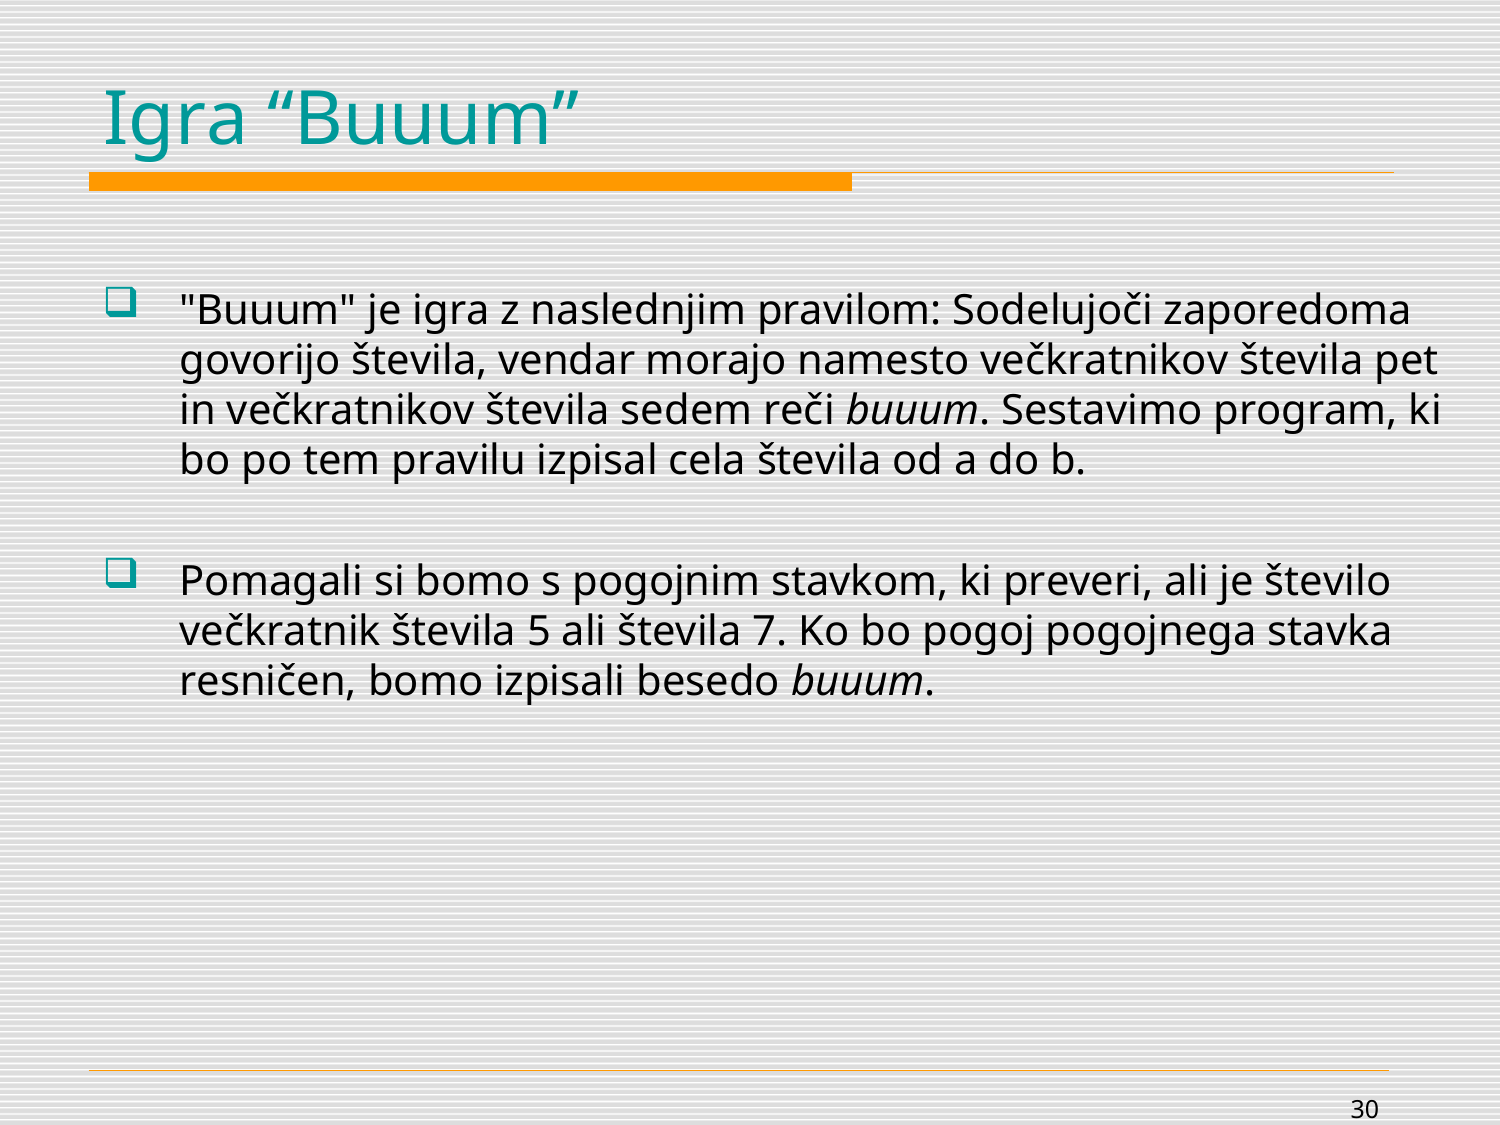

# Igra “Buuum”
"Buuum" je igra z naslednjim pravilom: Sodelujoči zaporedoma govorijo števila, vendar morajo namesto večkratnikov števila pet in večkratnikov števila sedem reči buuum. Sestavimo program, ki bo po tem pravilu izpisal cela števila od a do b.
Pomagali si bomo s pogojnim stavkom, ki preveri, ali je število večkratnik števila 5 ali števila 7. Ko bo pogoj pogojnega stavka resničen, bomo izpisali besedo buuum.